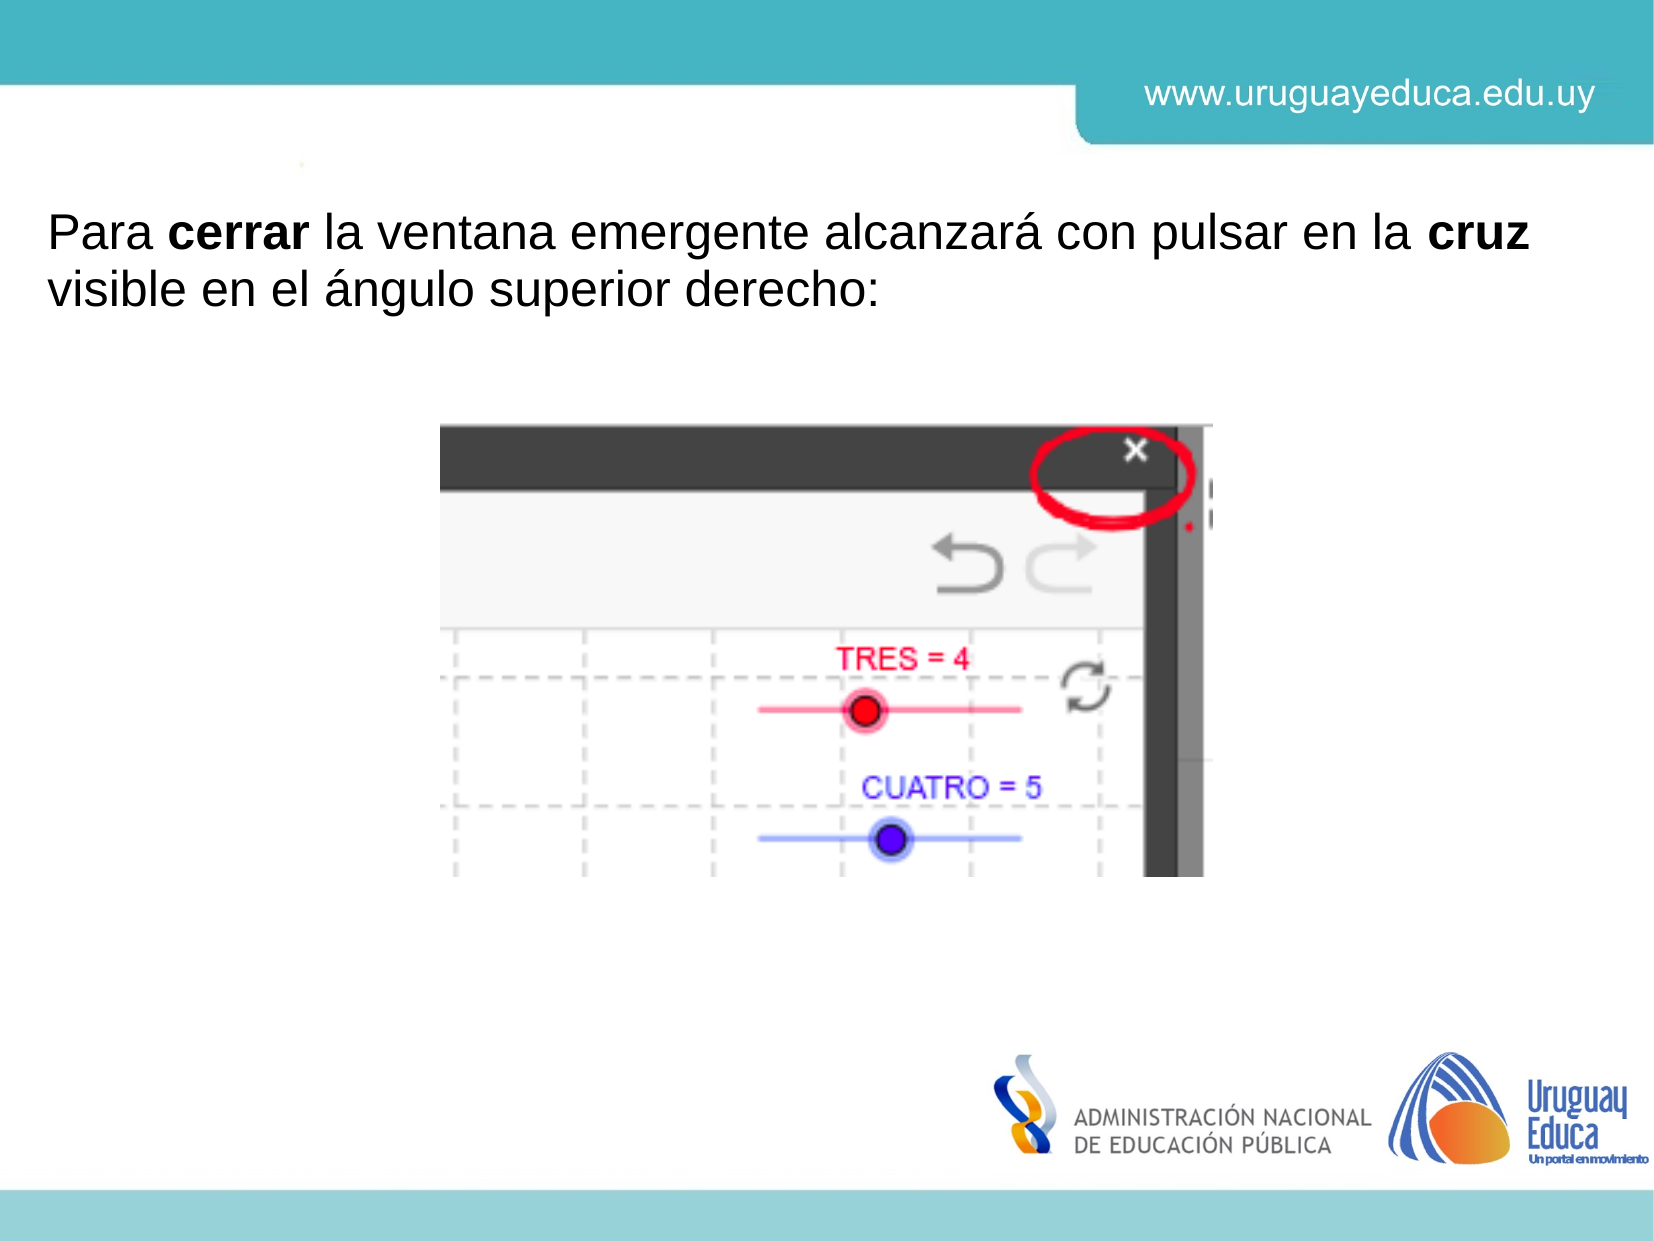

# Para cerrar la ventana emergente alcanzará con pulsar en la cruz visible en el ángulo superior derecho: